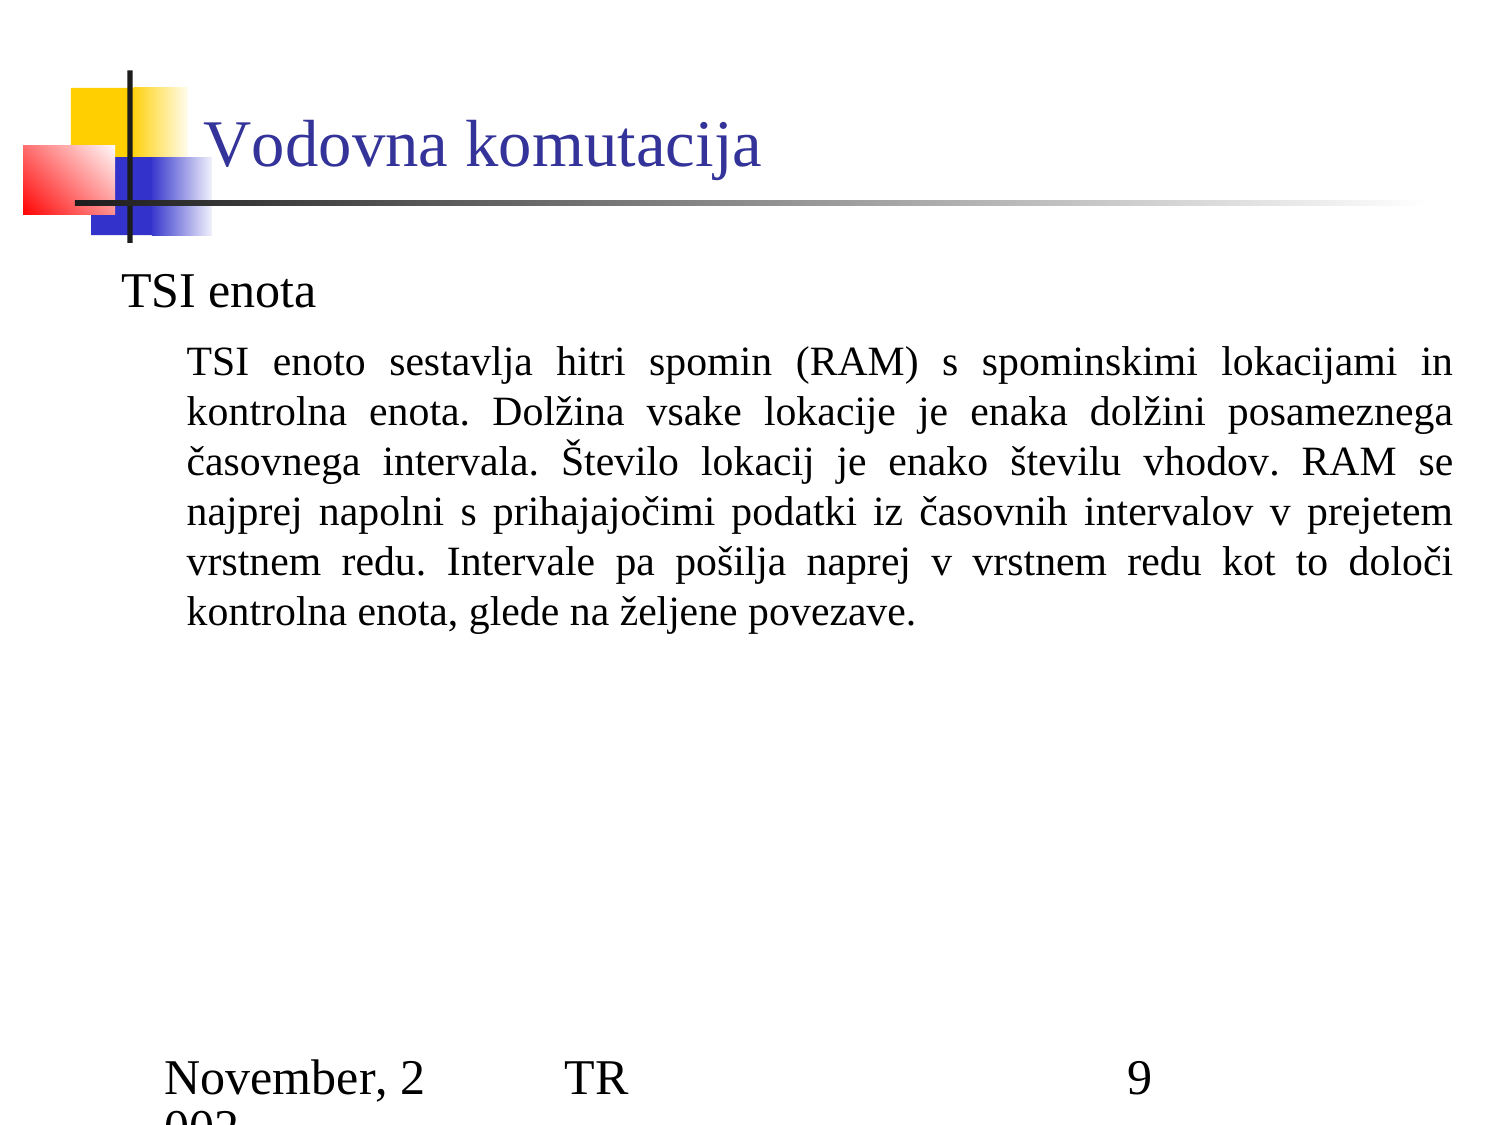

# Vodovna komutacija
	TSI enota
	TSI enoto sestavlja hitri spomin (RAM) s spominskimi lokacijami in kontrolna enota. Dolžina vsake lokacije je enaka dolžini posameznega časovnega intervala. Število lokacij je enako številu vhodov. RAM se najprej napolni s prihajajočimi podatki iz časovnih intervalov v prejetem vrstnem redu. Intervale pa pošilja naprej v vrstnem redu kot to določi kontrolna enota, glede na željene povezave.
November, 2002
TR
9